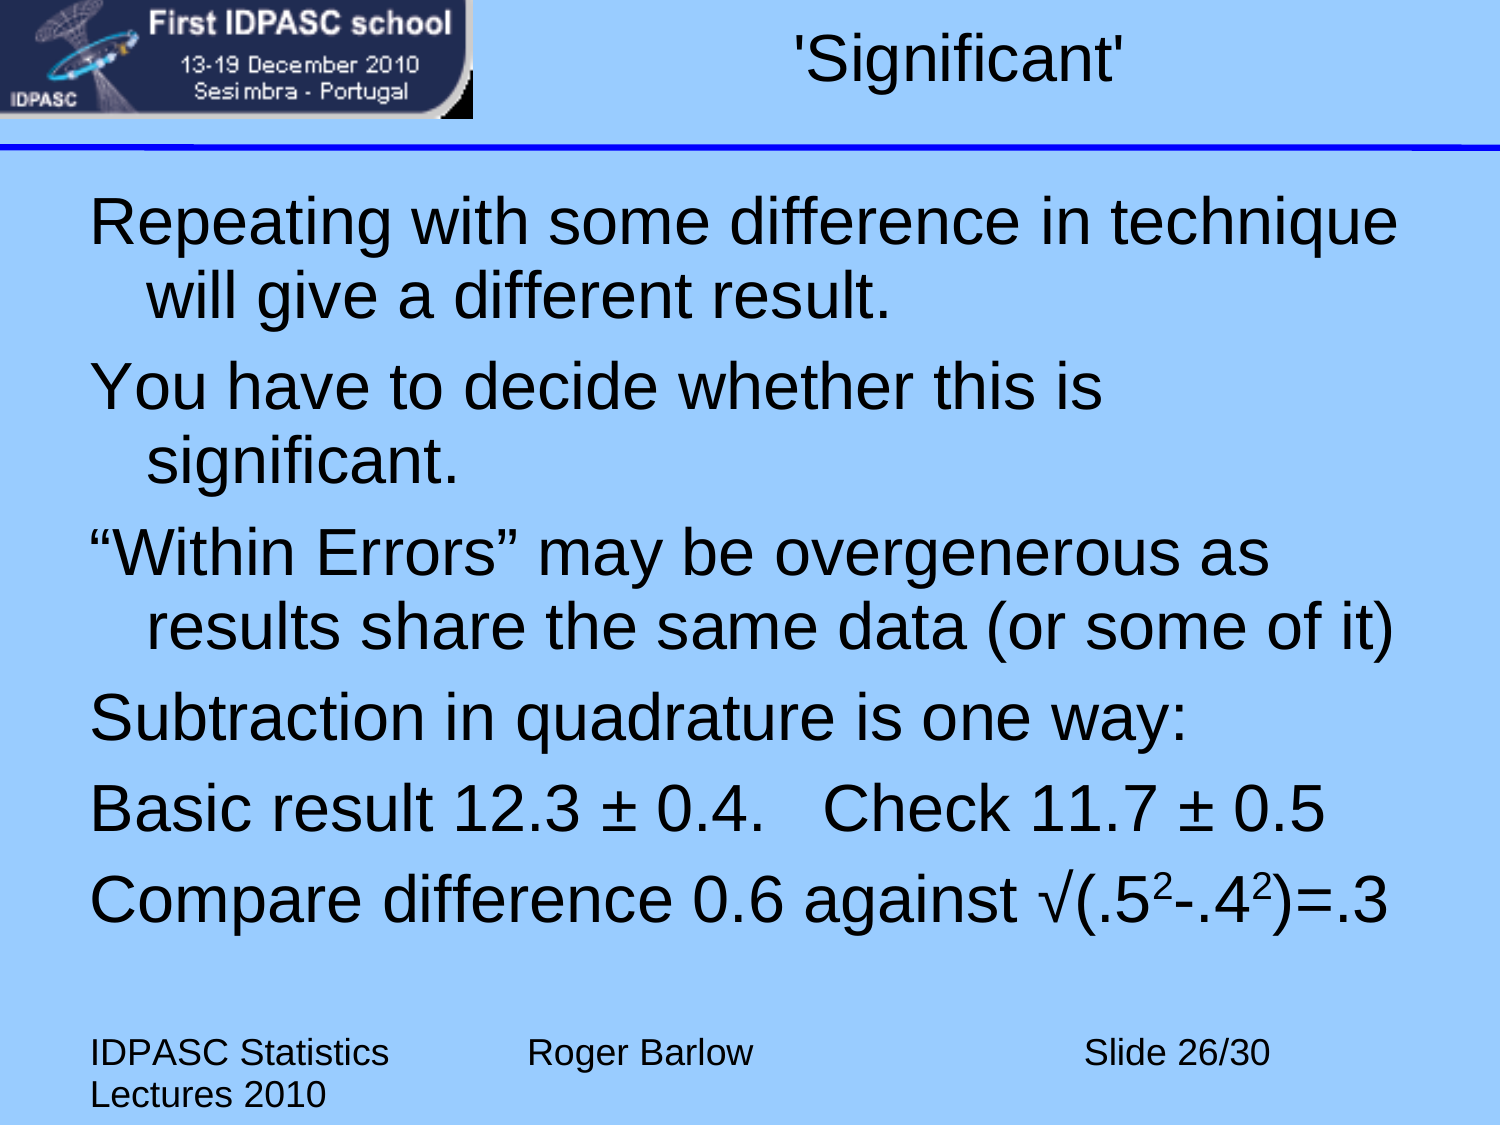

# 'Significant'
Repeating with some difference in technique will give a different result.
You have to decide whether this is significant.
“Within Errors” may be overgenerous as results share the same data (or some of it)
Subtraction in quadrature is one way:
Basic result 12.3 ± 0.4. Check 11.7 ± 0.5
Compare difference 0.6 against √(.52-.42)=.3
26